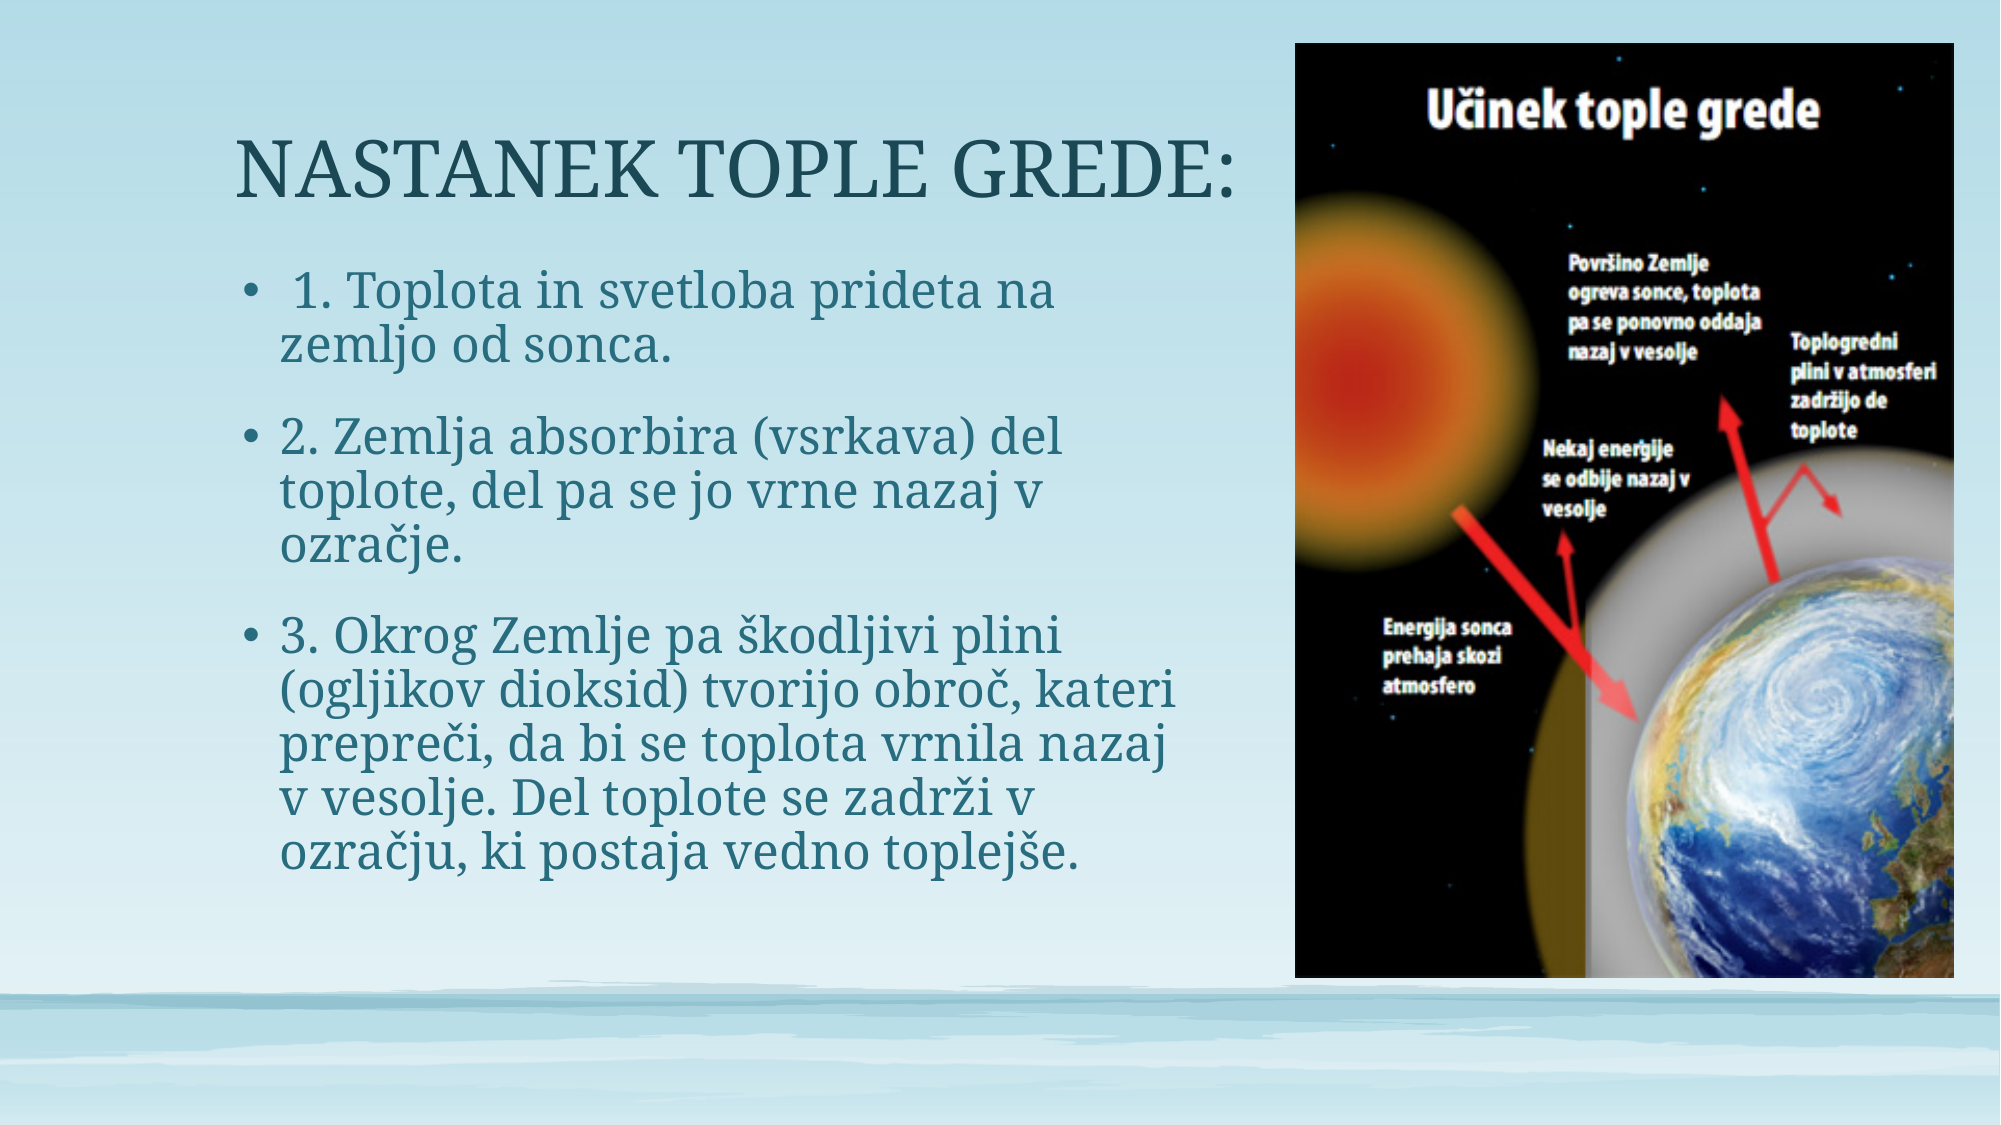

# NASTANEK TOPLE GREDE:
 1. Toplota in svetloba prideta na zemljo od sonca.
2. Zemlja absorbira (vsrkava) del toplote, del pa se jo vrne nazaj v ozračje.
3. Okrog Zemlje pa škodljivi plini (ogljikov dioksid) tvorijo obroč, kateri prepreči, da bi se toplota vrnila nazaj v vesolje. Del toplote se zadrži v ozračju, ki postaja vedno toplejše.